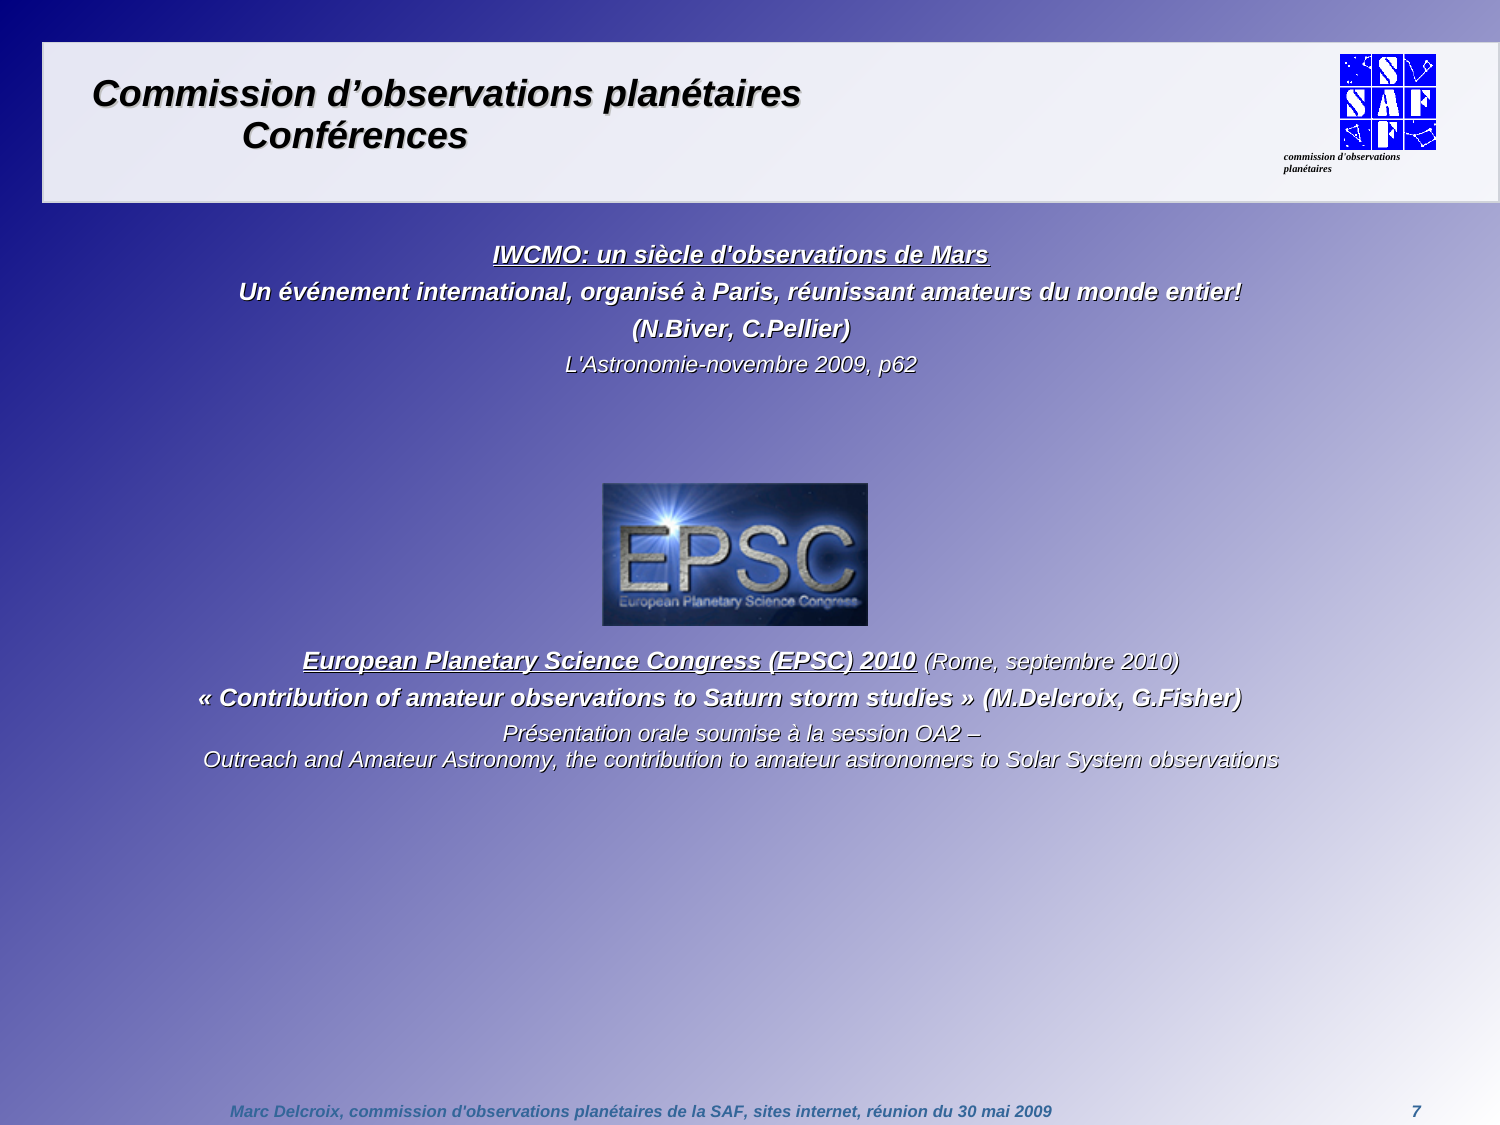

Commission d’observations planétaires
	Conférences
IWCMO: un siècle d'observations de Mars
Un événement international, organisé à Paris, réunissant amateurs du monde entier!
(N.Biver, C.Pellier)
L'Astronomie-novembre 2009, p62
European Planetary Science Congress (EPSC) 2010 (Rome, septembre 2010)
« Contribution of amateur observations to Saturn storm studies » (M.Delcroix, G.Fisher)
Présentation orale soumise à la session OA2 –
Outreach and Amateur Astronomy, the contribution to amateur astronomers to Solar System observations
Marc Delcroix, commission des observations planétaires de la SAF, administratif, réunion du 29 mai 2010
7